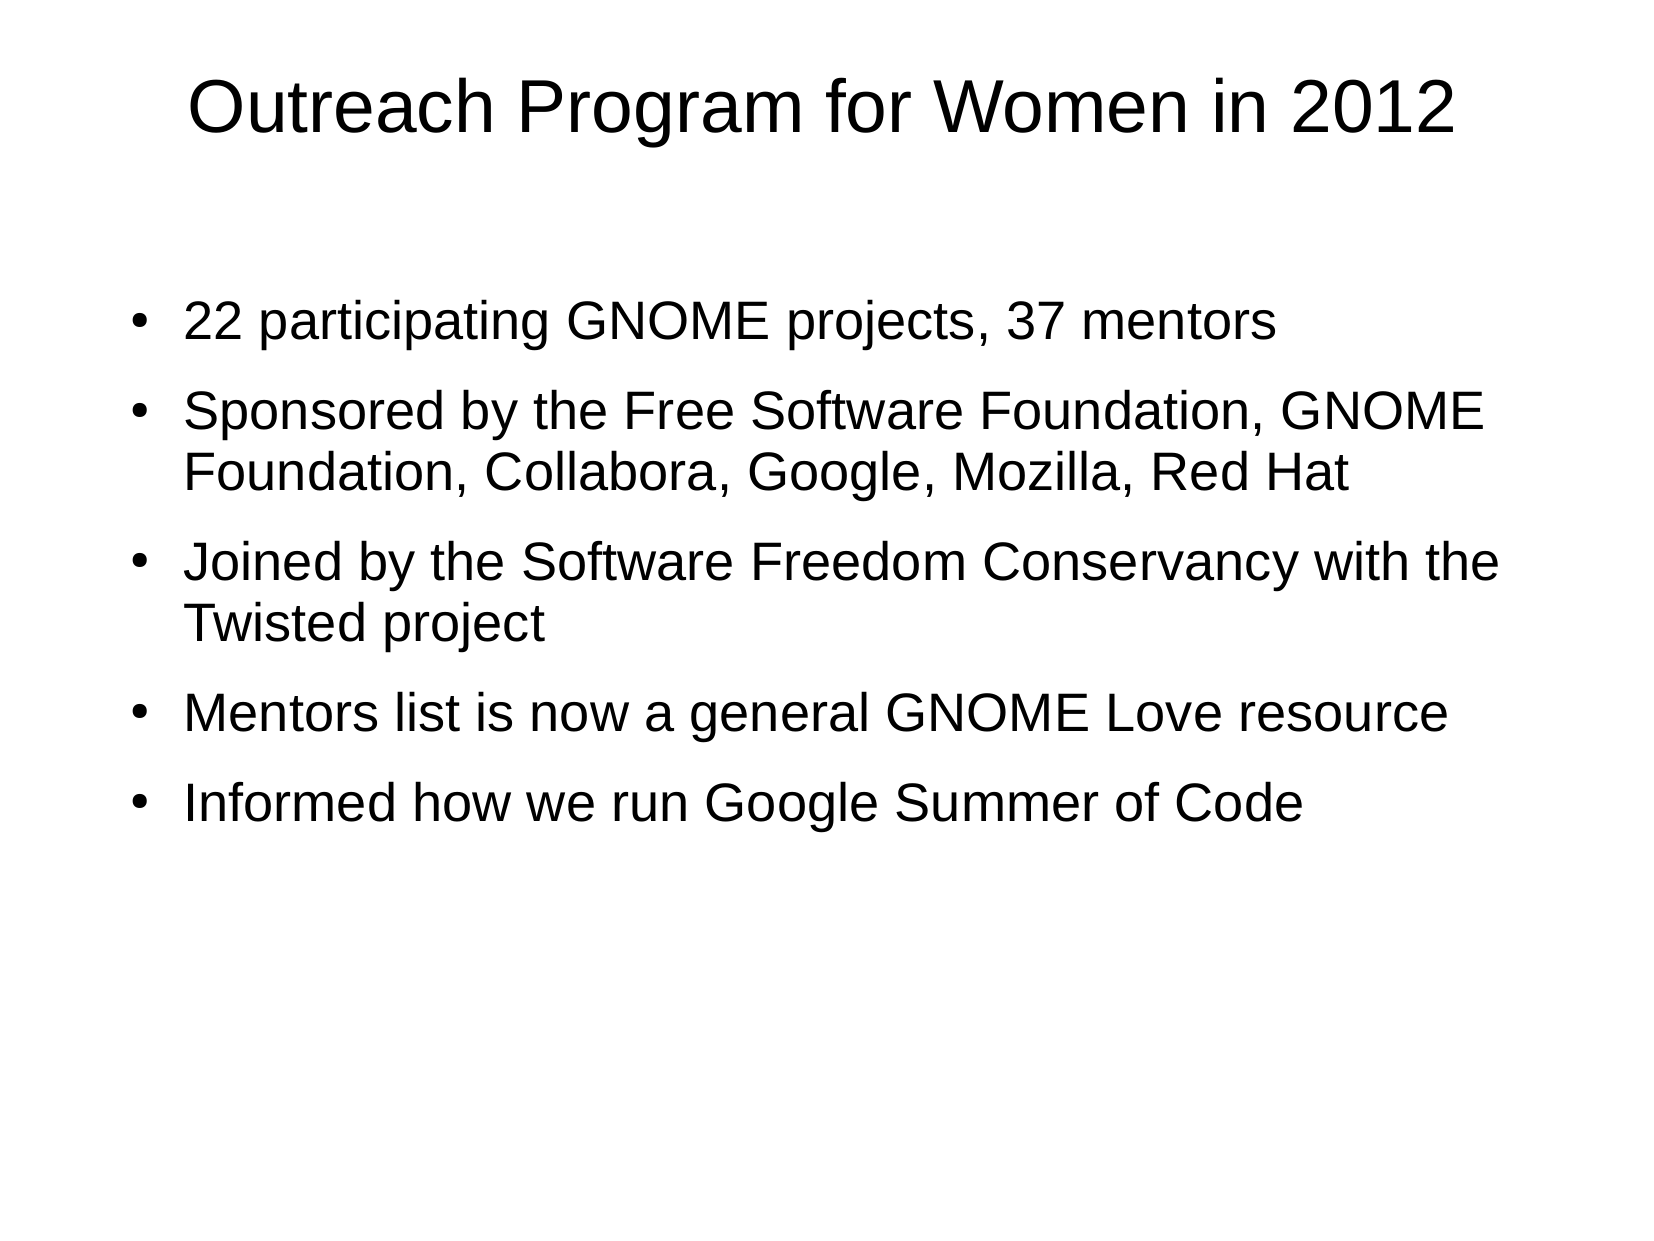

# Outreach Program for Women in 2012
22 participating GNOME projects, 37 mentors
Sponsored by the Free Software Foundation, GNOME Foundation, Collabora, Google, Mozilla, Red Hat
Joined by the Software Freedom Conservancy with the Twisted project
Mentors list is now a general GNOME Love resource
Informed how we run Google Summer of Code